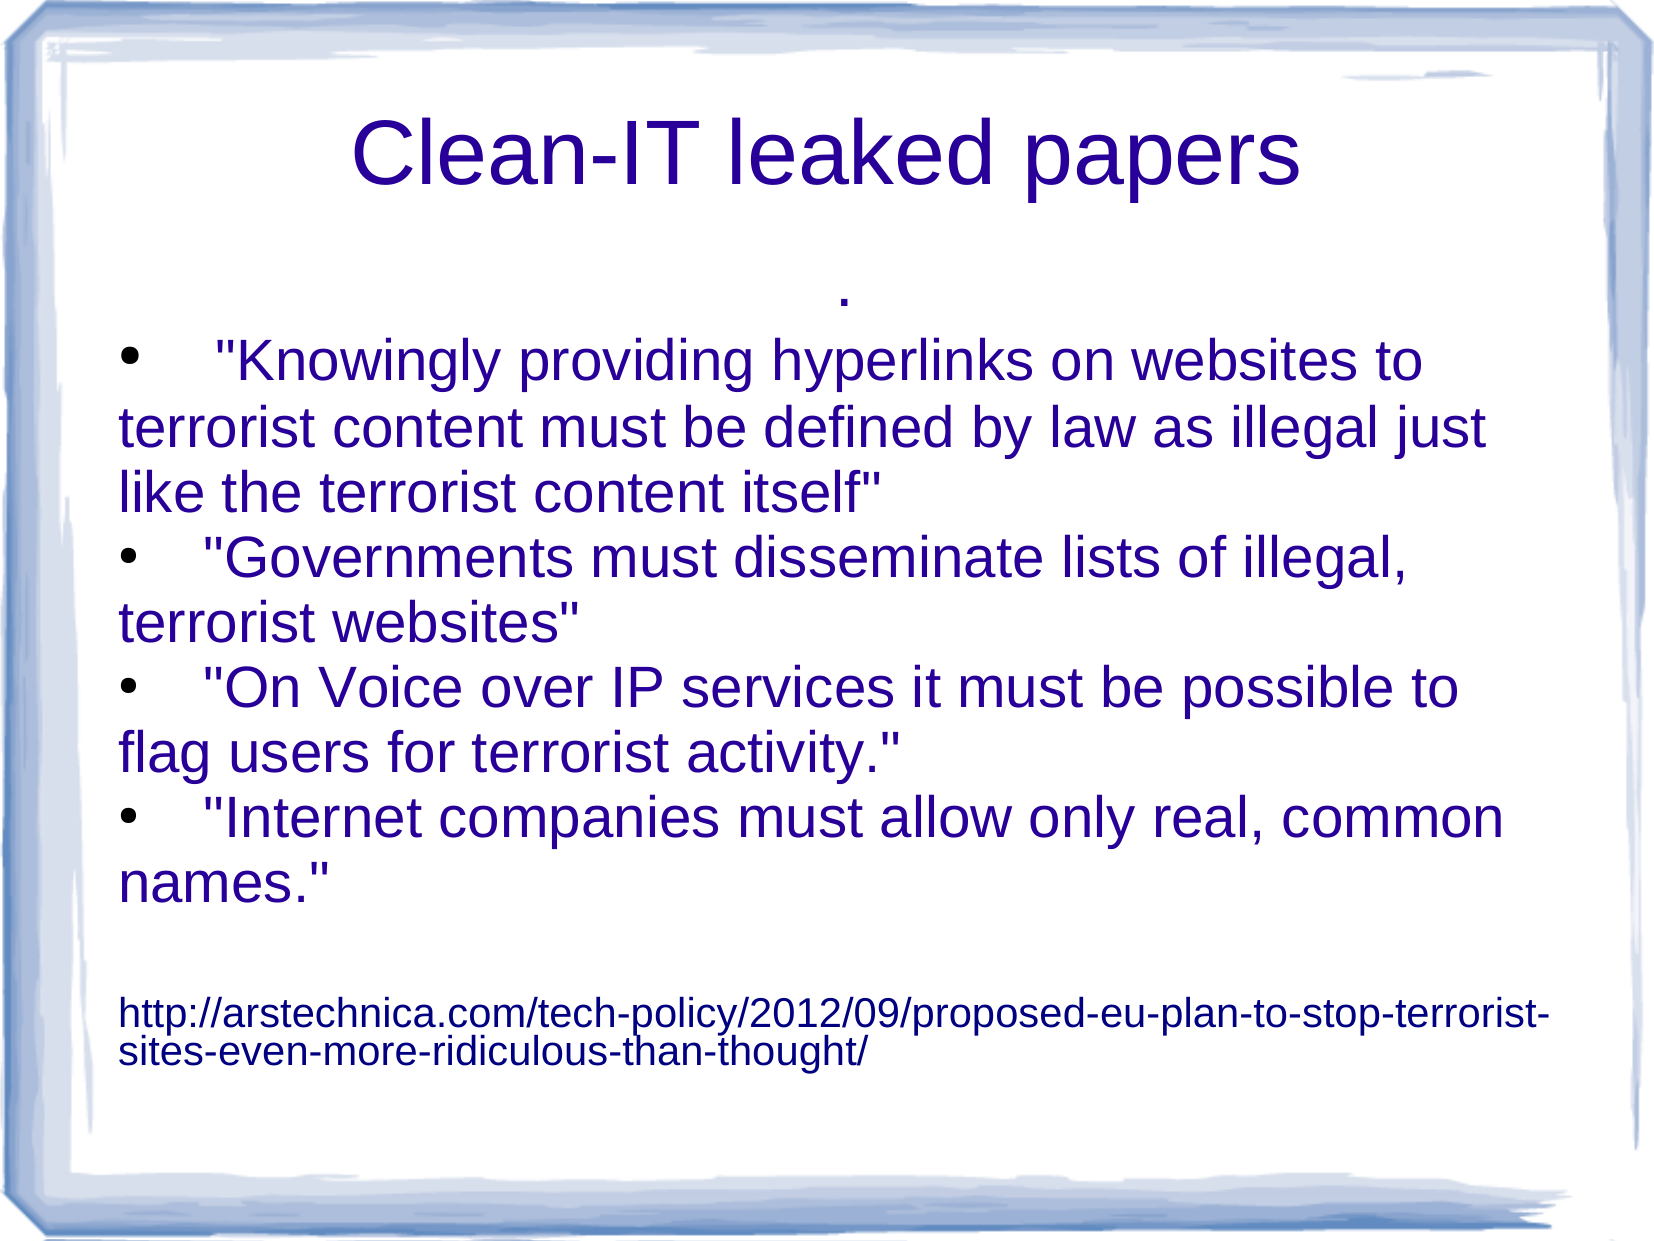

# Clean-IT leaked papers
.
 "Knowingly providing hyperlinks on websites to terrorist content must be defined by law as illegal just like the terrorist content itself"
 "Governments must disseminate lists of illegal, terrorist websites"
 "On Voice over IP services it must be possible to flag users for terrorist activity."
 "Internet companies must allow only real, common names."
http://arstechnica.com/tech-policy/2012/09/proposed-eu-plan-to-stop-terrorist-sites-even-more-ridiculous-than-thought/